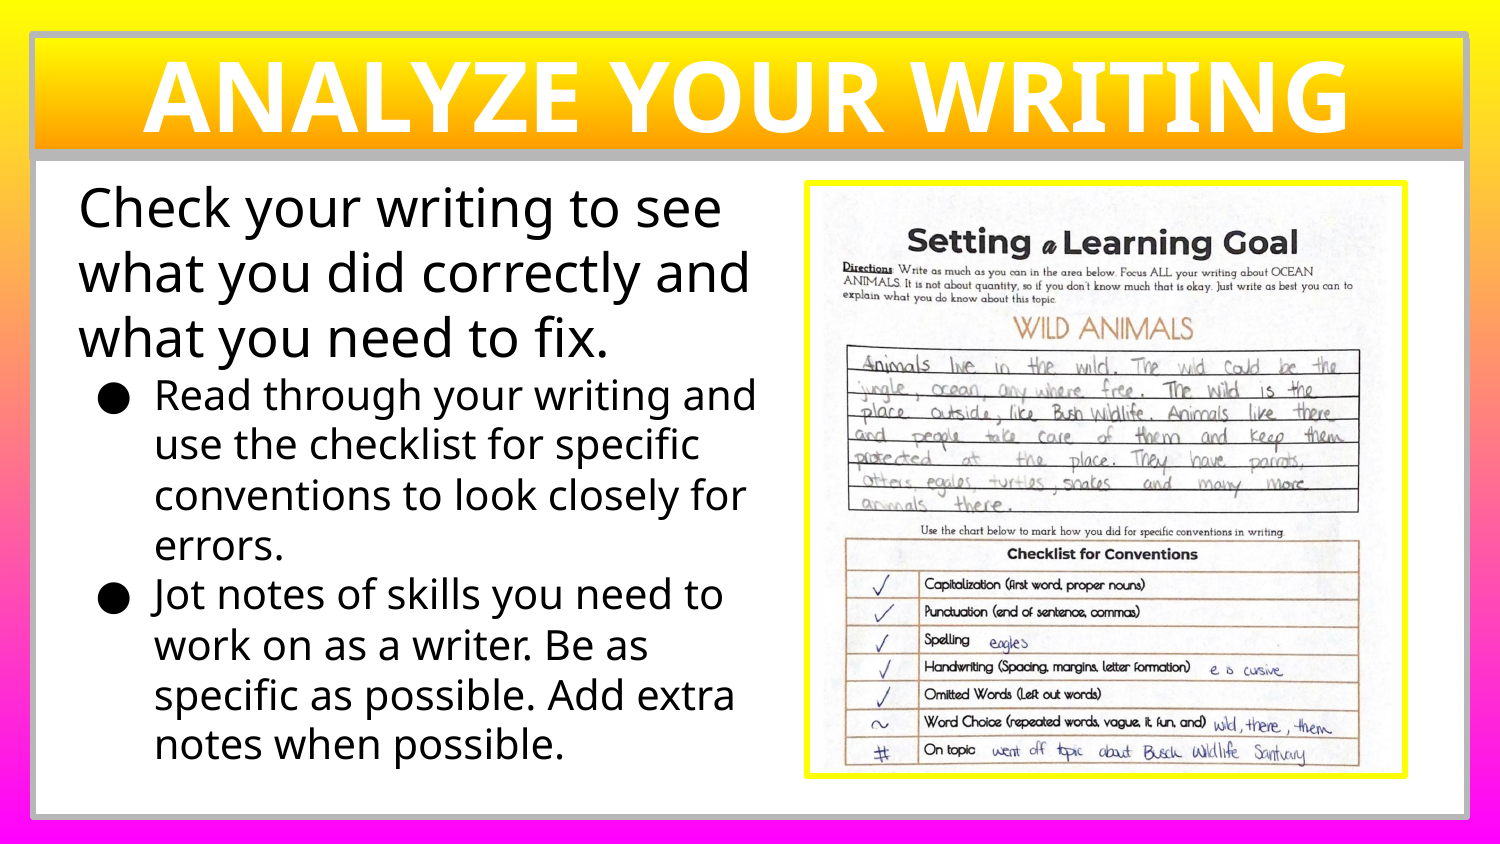

ANALYZE YOUR WRITING
Check your writing to see what you did correctly and what you need to fix.
Read through your writing and use the checklist for specific conventions to look closely for errors.
Jot notes of skills you need to work on as a writer. Be as specific as possible. Add extra notes when possible.